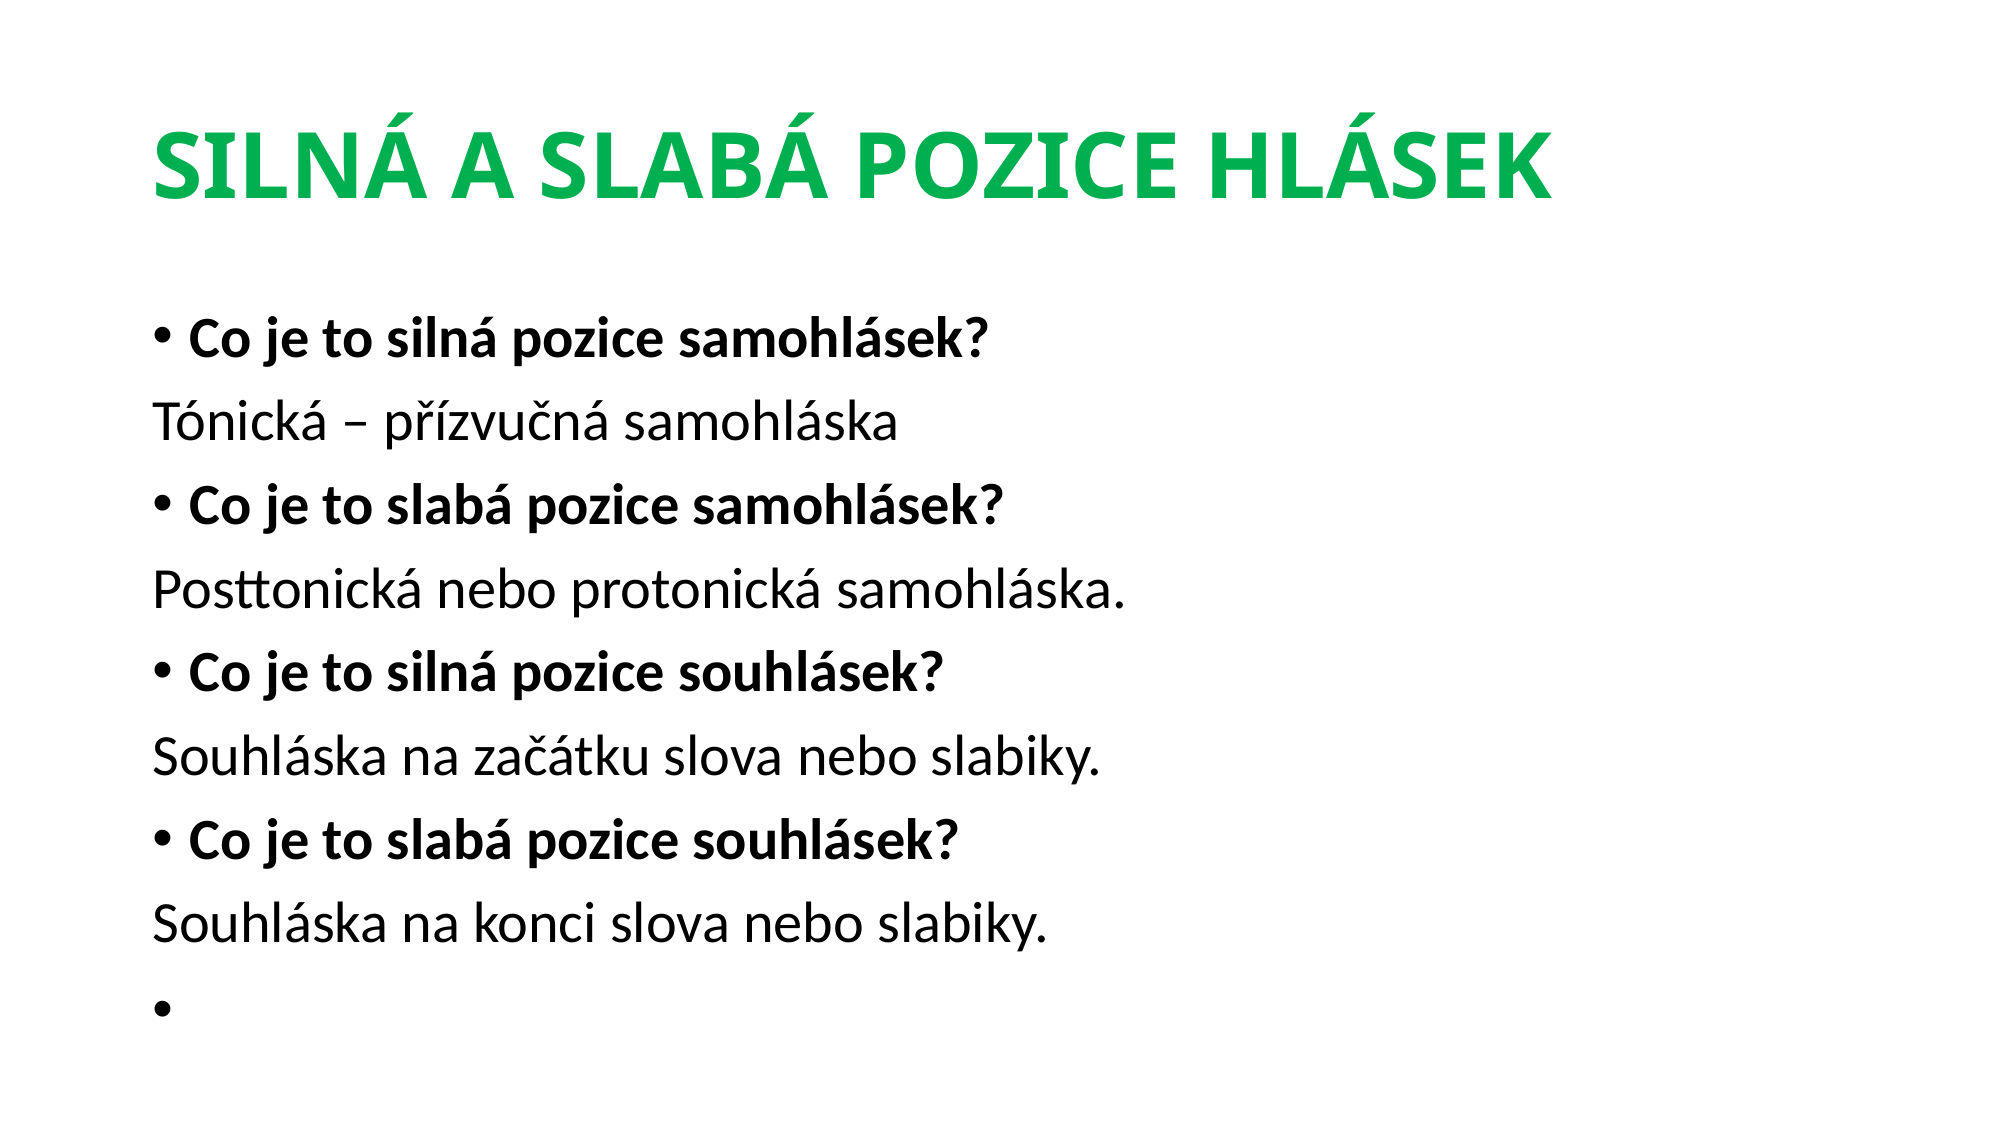

# SILNÁ A SLABÁ POZICE HLÁSEK
Co je to silná pozice samohlásek?
Tónická – přízvučná samohláska
Co je to slabá pozice samohlásek?
Posttonická nebo protonická samohláska.
Co je to silná pozice souhlásek?
Souhláska na začátku slova nebo slabiky.
Co je to slabá pozice souhlásek?
Souhláska na konci slova nebo slabiky.